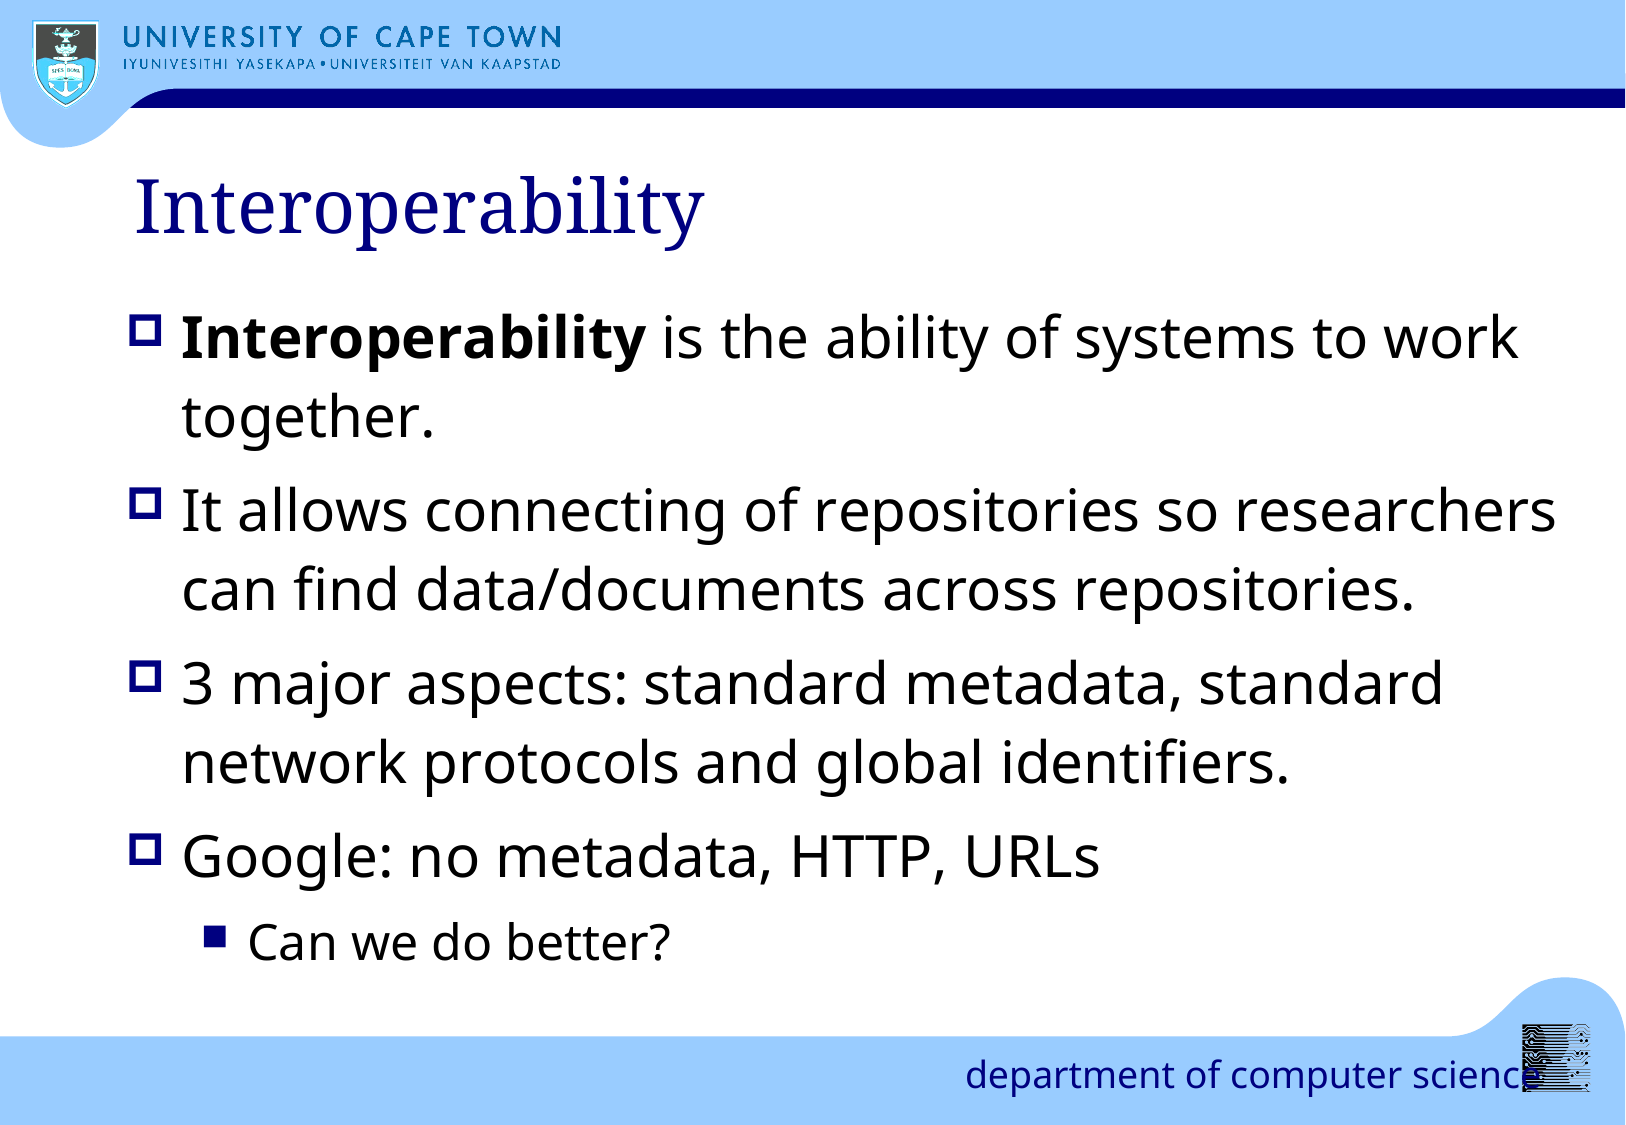

# Interoperability
Interoperability is the ability of systems to work together.
It allows connecting of repositories so researchers can find data/documents across repositories.
3 major aspects: standard metadata, standard network protocols and global identifiers.
Google: no metadata, HTTP, URLs
Can we do better?